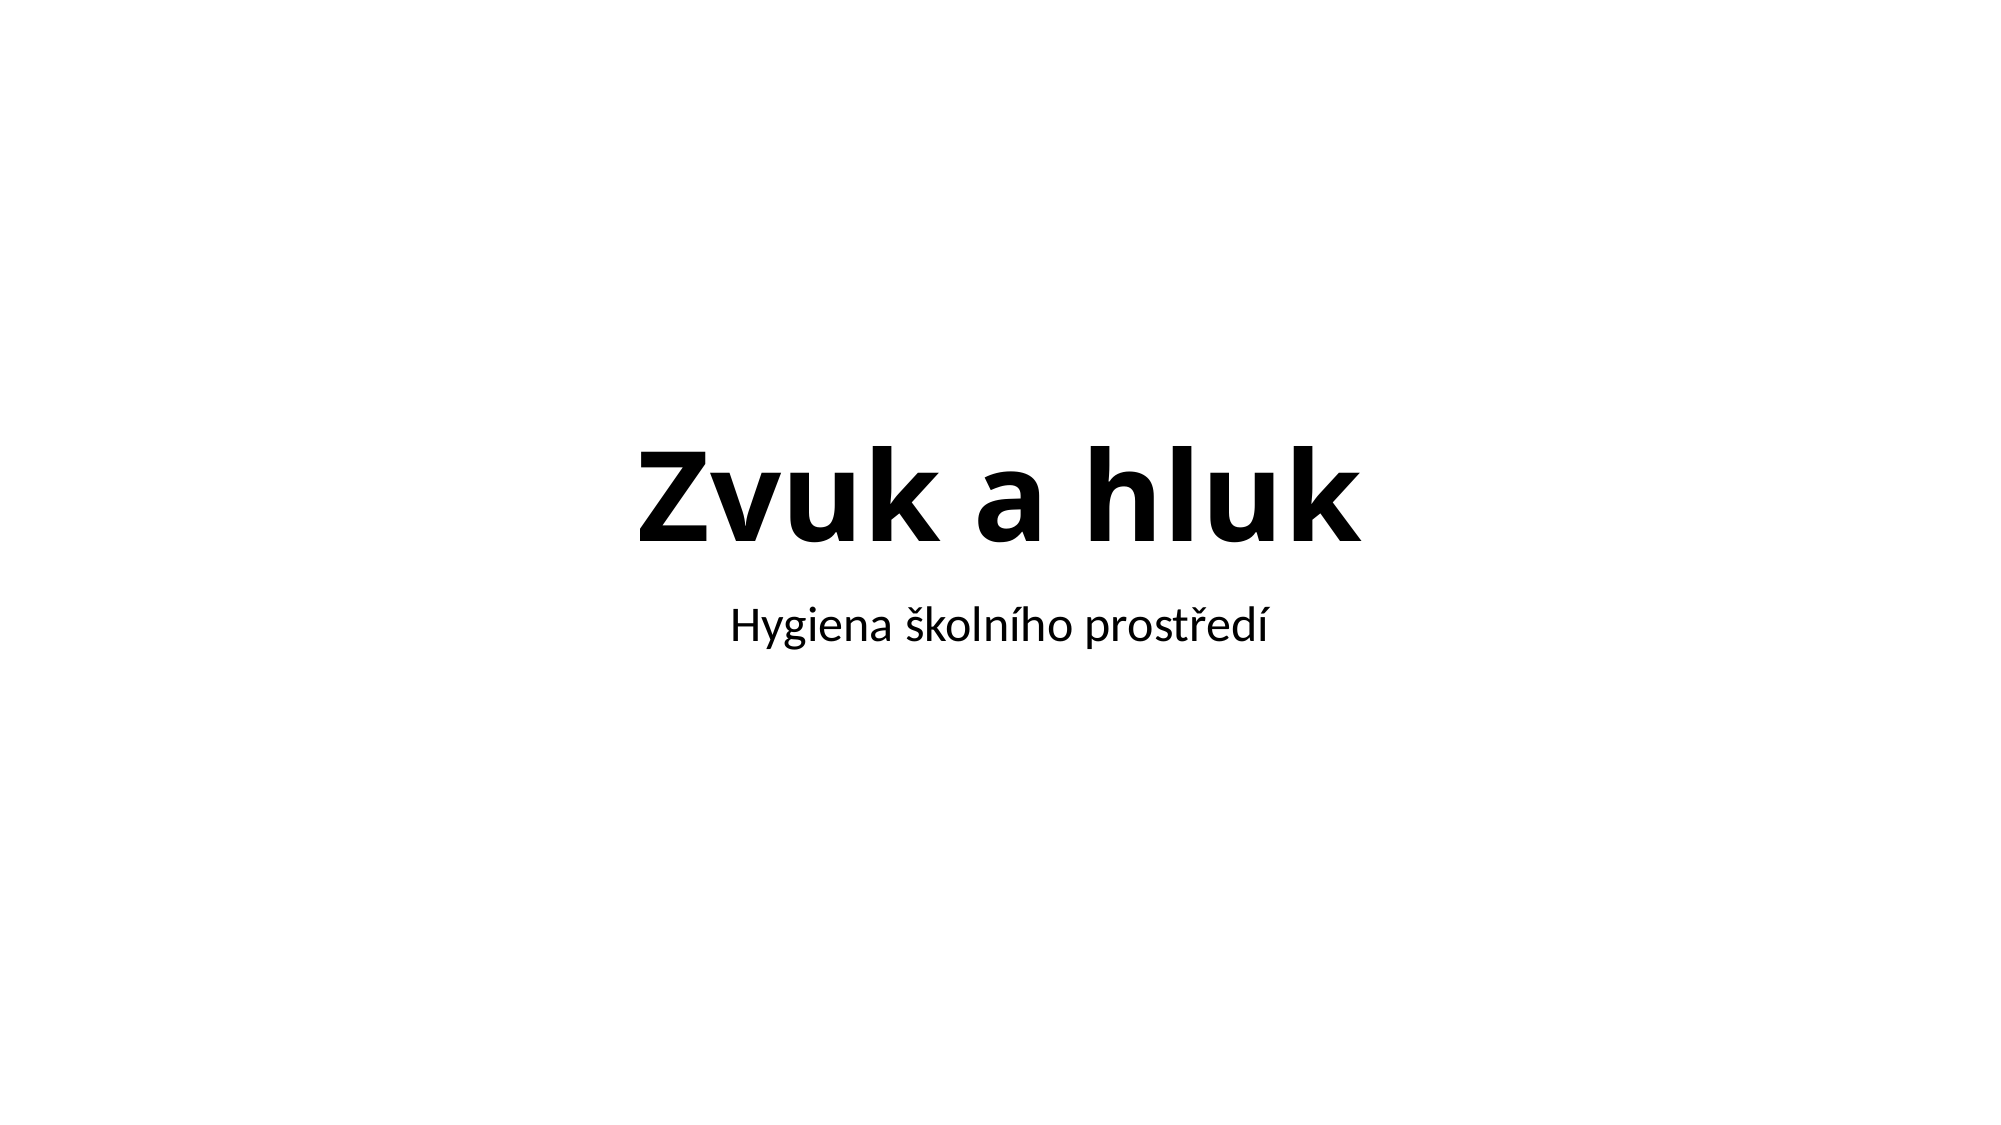

# Zvuk a hluk
Hygiena školního prostředí